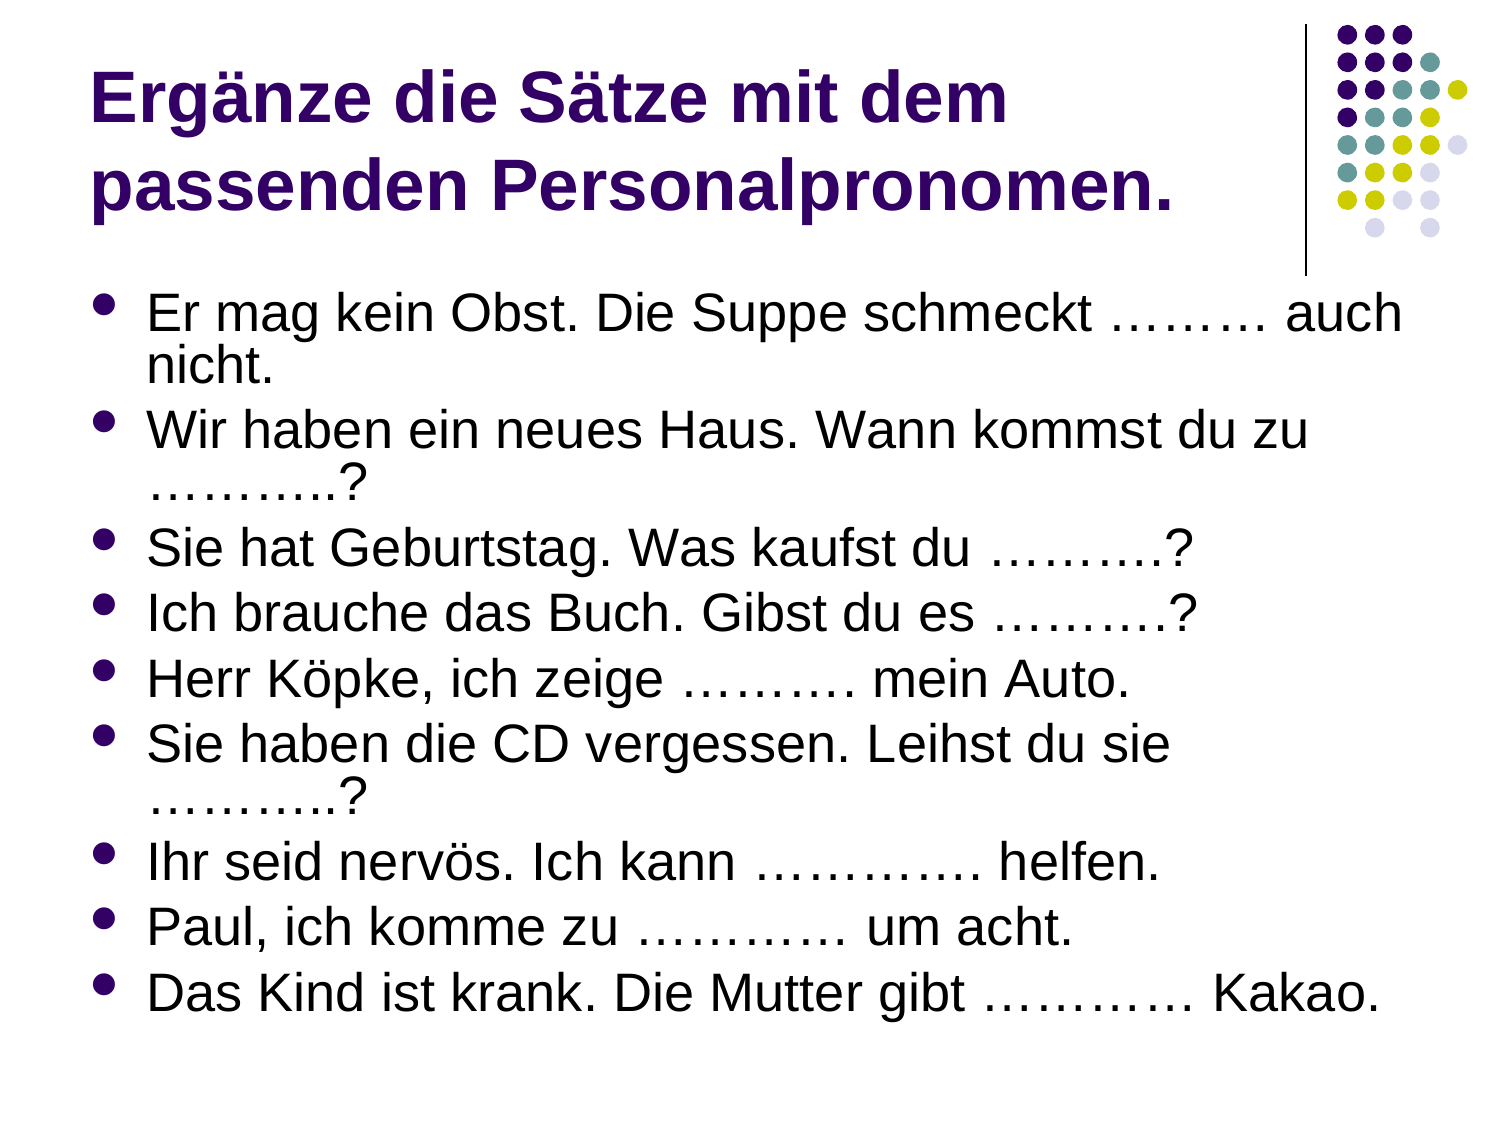

# Ergänze die Sätze mit dem passenden Personalpronomen.
Er mag kein Obst. Die Suppe schmeckt ……… auch nicht.
Wir haben ein neues Haus. Wann kommst du zu ………..?
Sie hat Geburtstag. Was kaufst du ……….?
Ich brauche das Buch. Gibst du es ……….?
Herr Köpke, ich zeige ………. mein Auto.
Sie haben die CD vergessen. Leihst du sie ………..?
Ihr seid nervös. Ich kann …………. helfen.
Paul, ich komme zu ………… um acht.
Das Kind ist krank. Die Mutter gibt ………… Kakao.